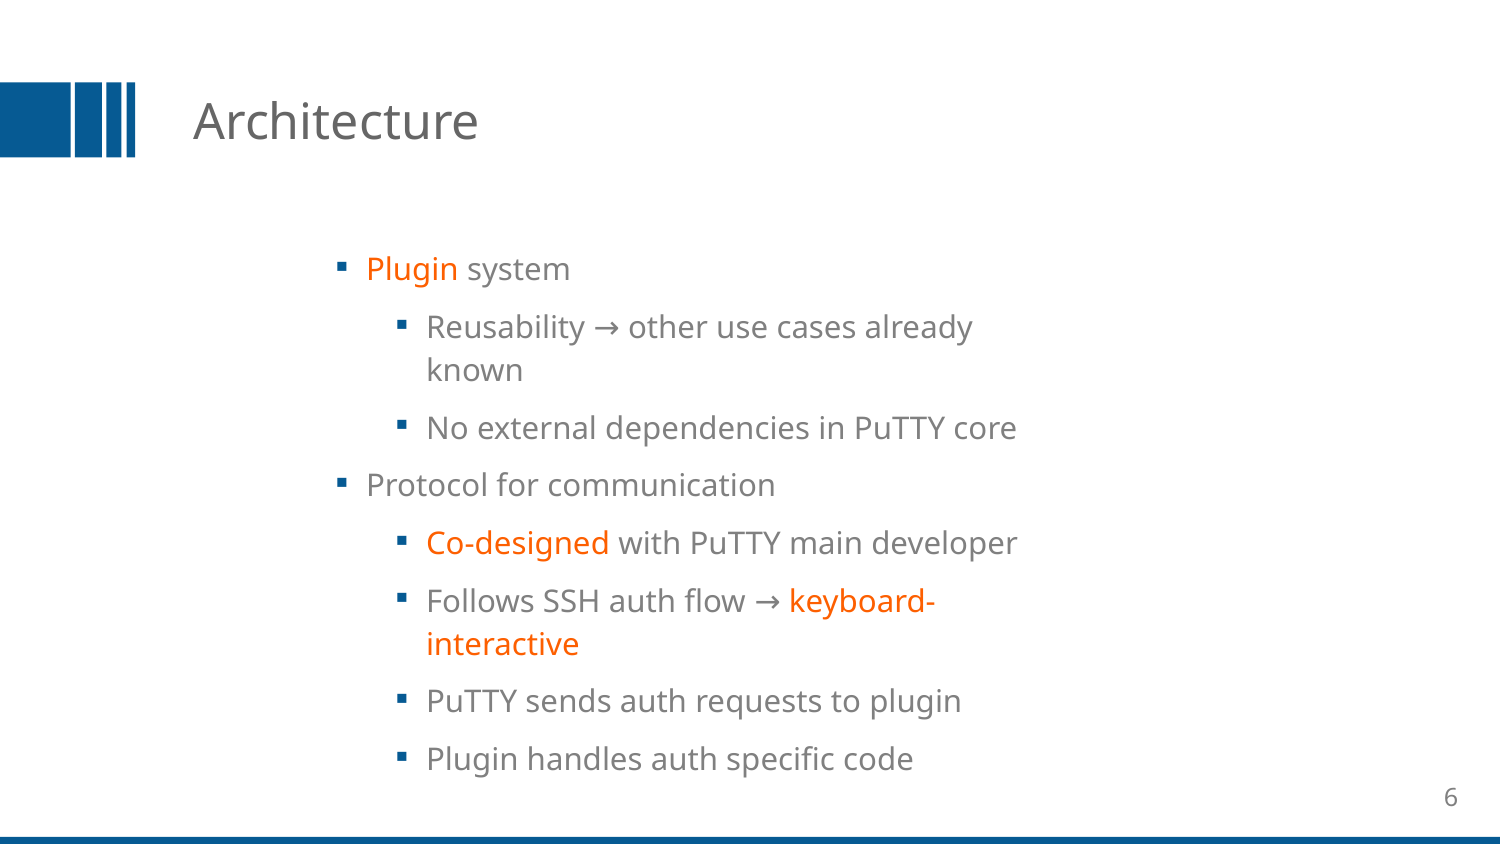

# Architecture
Plugin system
Reusability → other use cases already known
No external dependencies in PuTTY core
Protocol for communication
Co-designed with PuTTY main developer
Follows SSH auth flow → keyboard-interactive
PuTTY sends auth requests to plugin
Plugin handles auth specific code
6